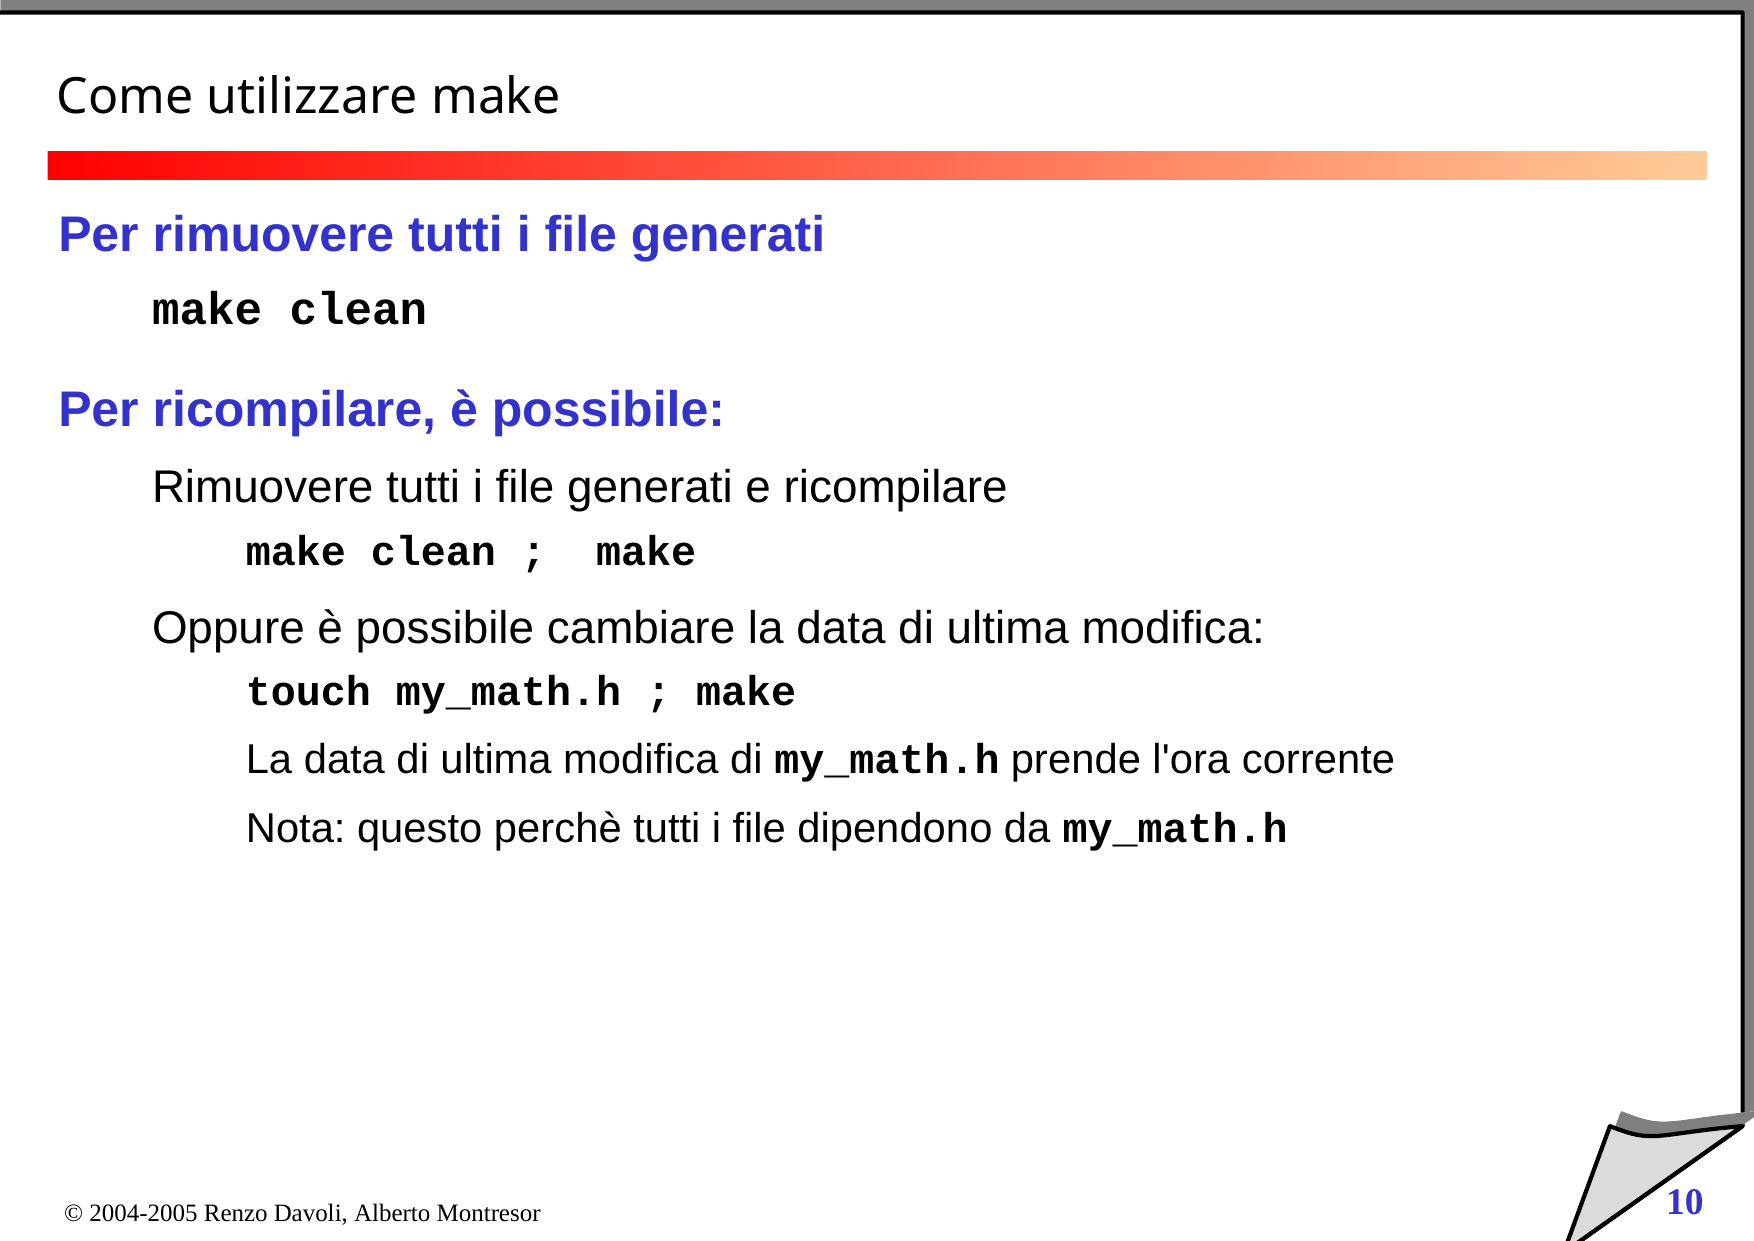

# Come utilizzare make
Per rimuovere tutti i file generati
make clean
Per ricompilare, è possibile:
Rimuovere tutti i file generati e ricompilare
make clean ; make
Oppure è possibile cambiare la data di ultima modifica:
touch my_math.h ; make
La data di ultima modifica di my_math.h prende l'ora corrente
Nota: questo perchè tutti i file dipendono da my_math.h